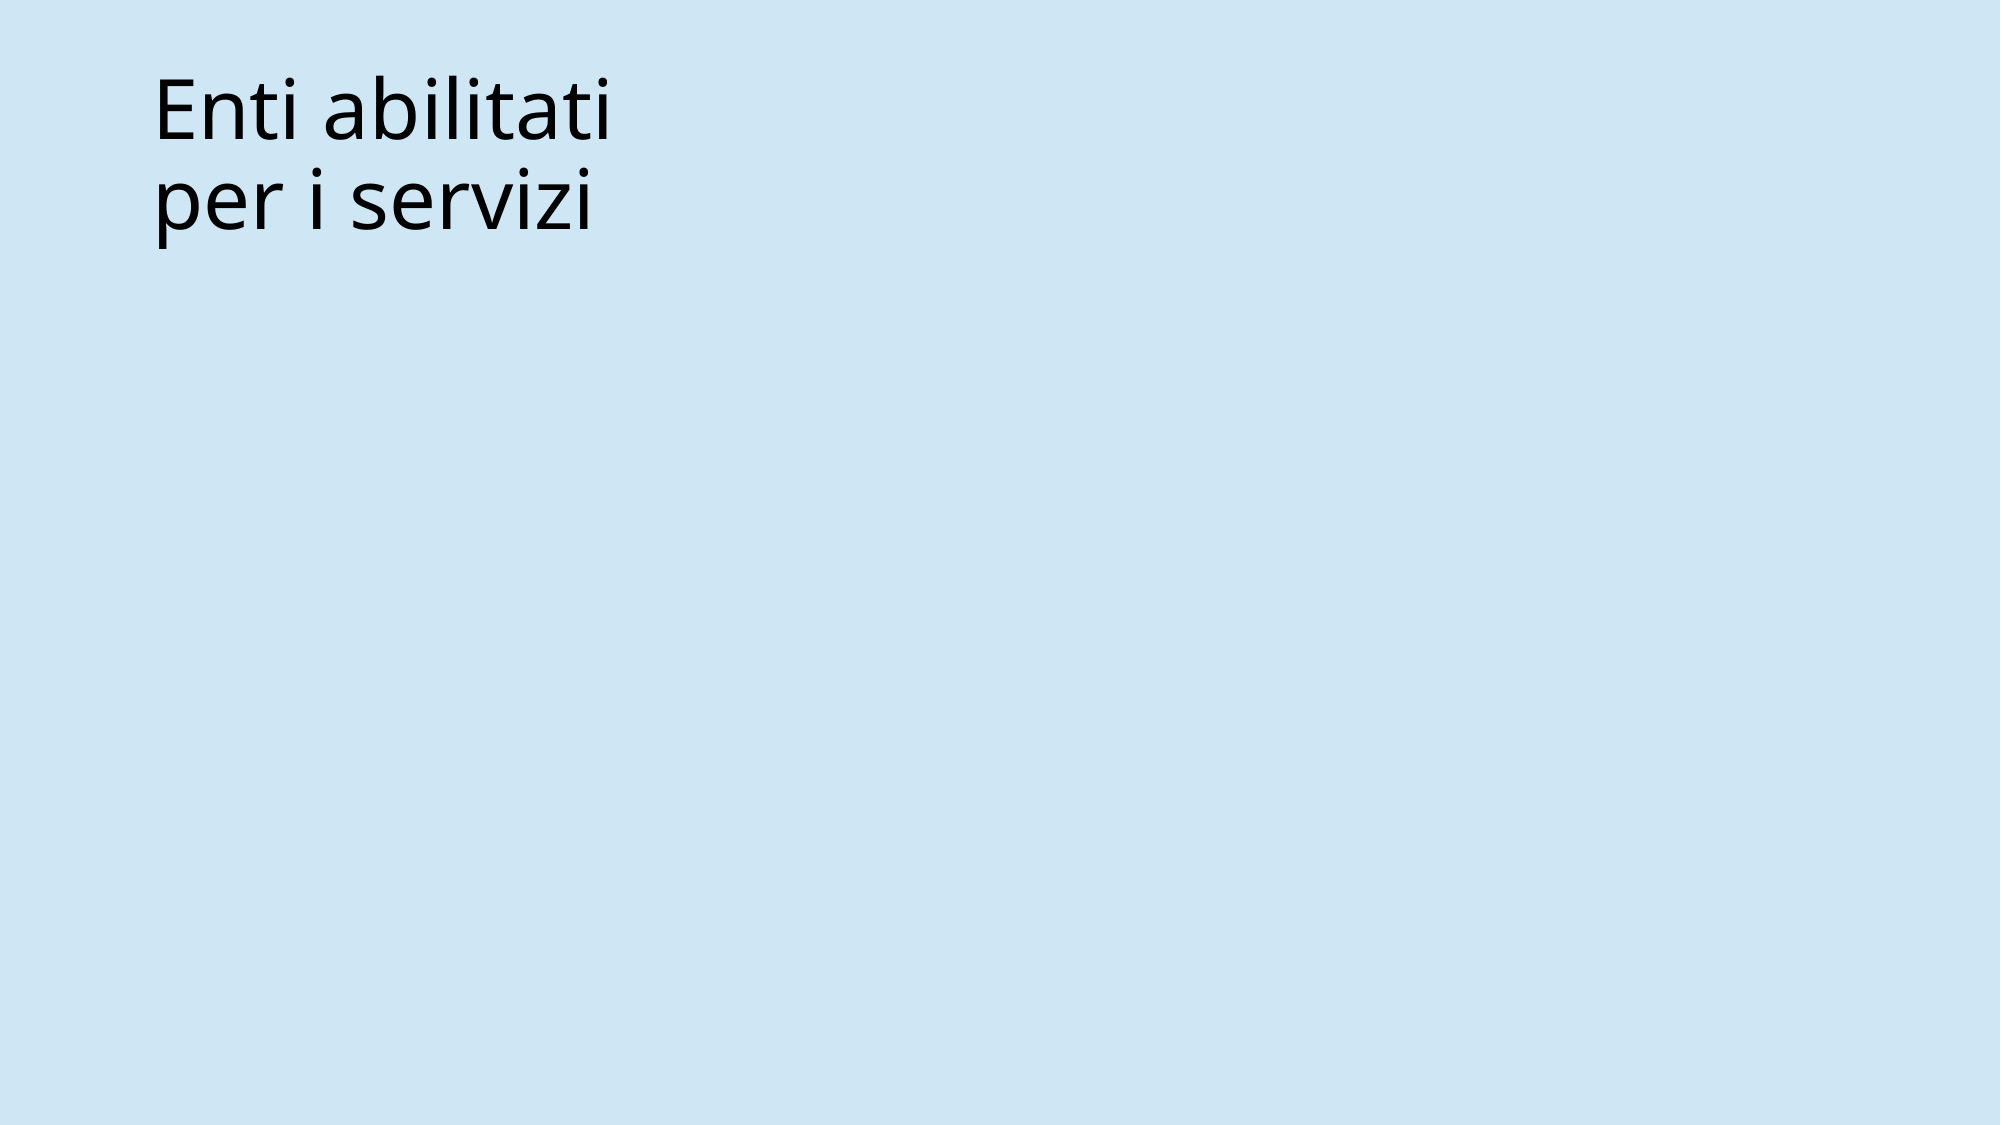

# Enti abilitati per i servizi
Incubatori certificati e acceleratori
Organismi di ricerca
Innovation hub
(soggetti che aiutano le imprese ad accedere all’ecosistema dell’innovazione a livello regionale, nazionale ed europeo)